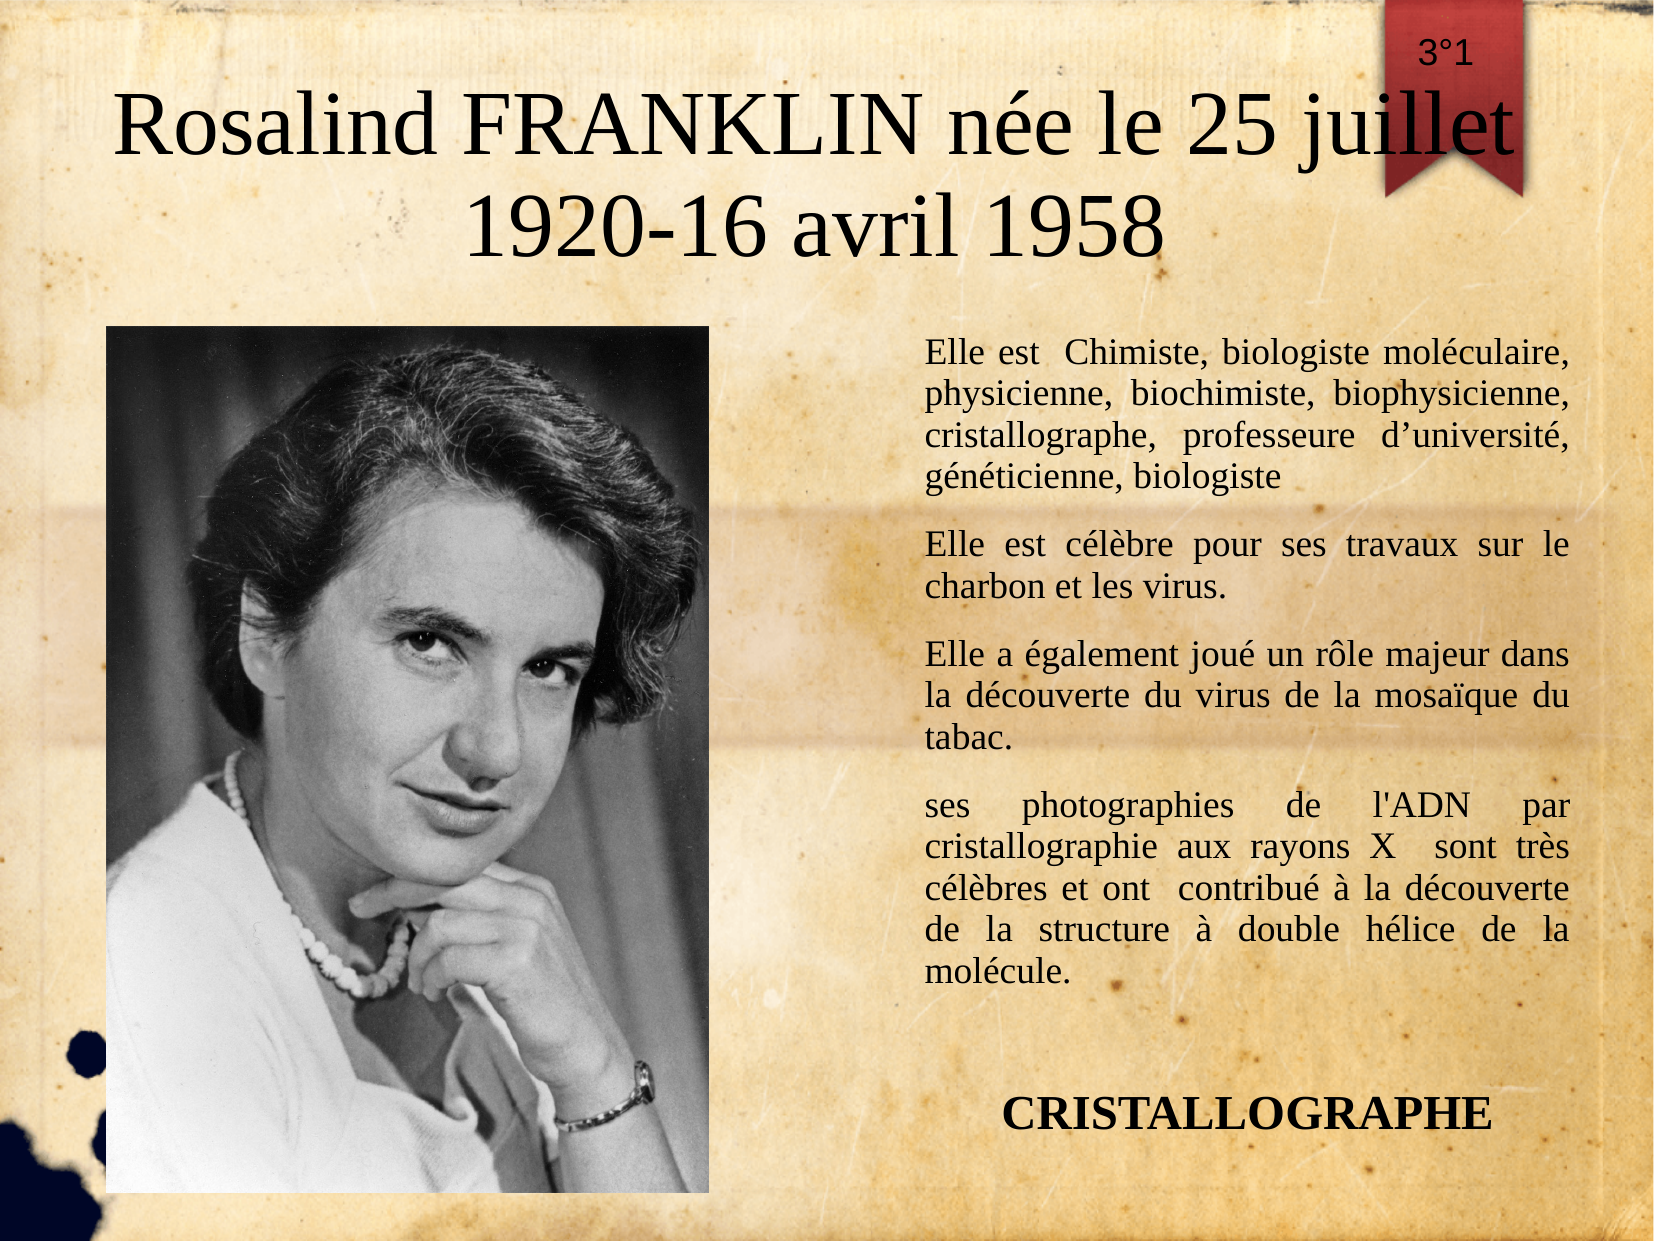

3°1
# Rosalind FRANKLIN née le 25 juillet 1920-16 avril 1958
Elle est 	Chimiste, biologiste moléculaire, physicienne, biochimiste, biophysicienne, cristallographe, professeure d’université, généticienne, biologiste
Elle est célèbre pour ses travaux sur le charbon et les virus.
Elle a également joué un rôle majeur dans la découverte du virus de la mosaïque du tabac.
ses photographies de l'ADN par cristallographie aux rayons X sont très célèbres et ont contribué à la découverte de la structure à double hélice de la molécule.
CRISTALLOGRAPHE